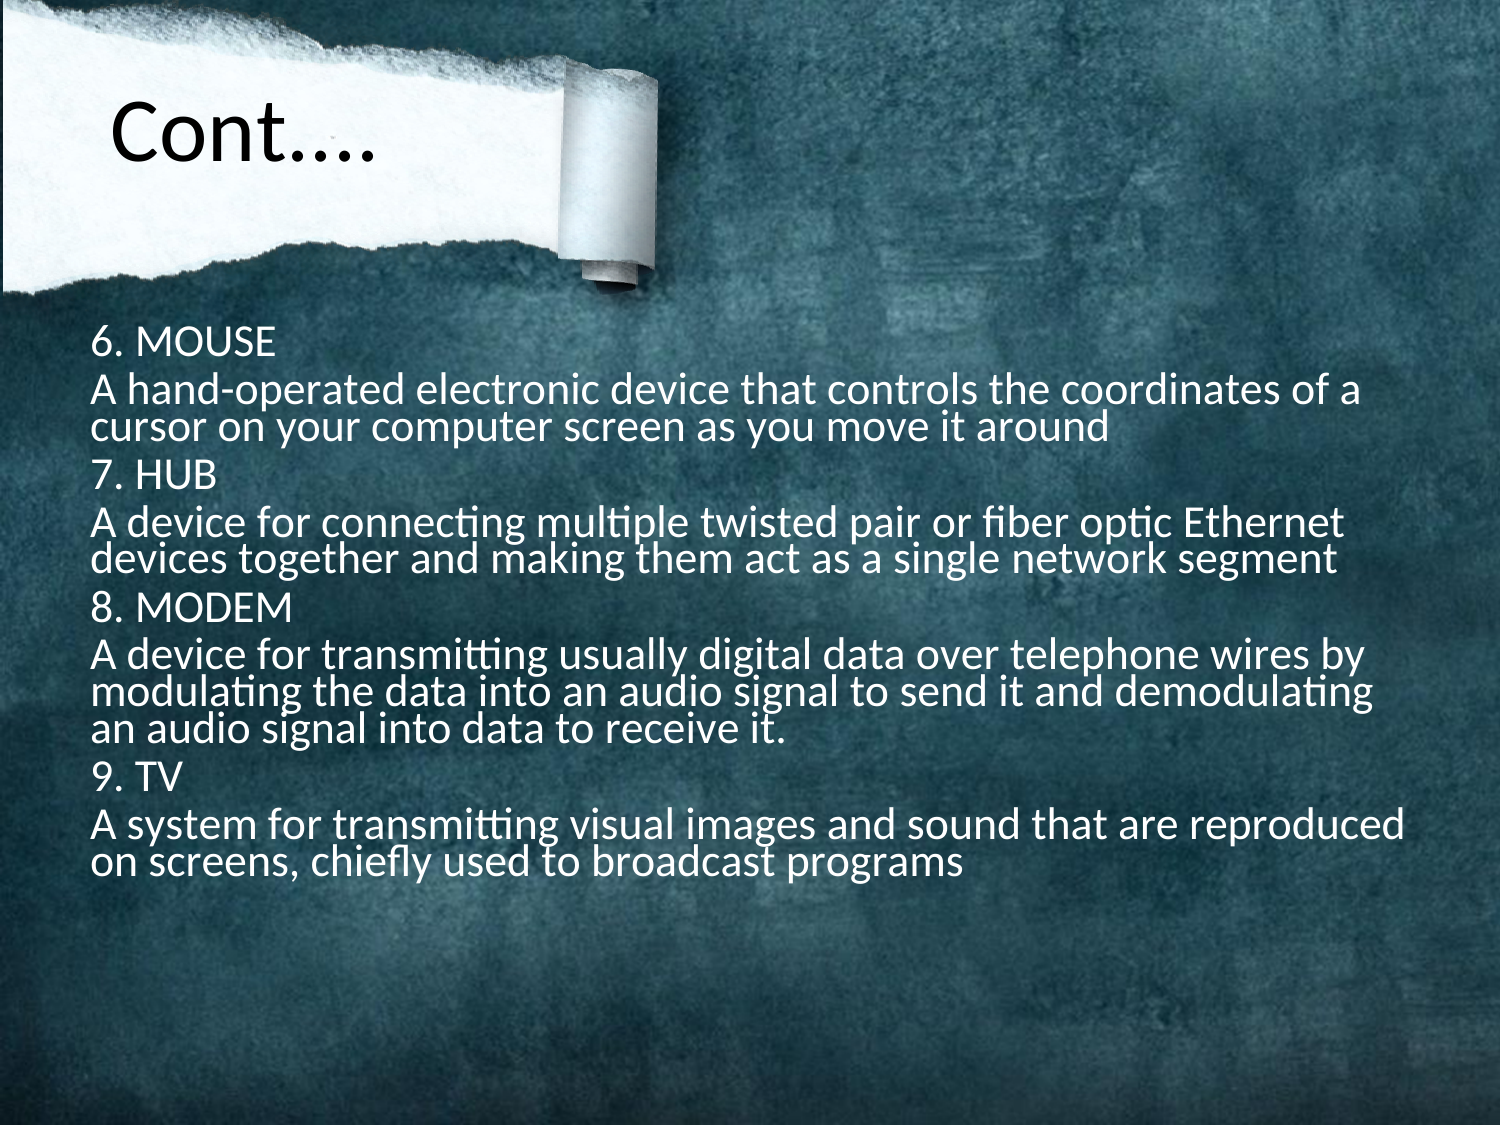

Cont....
# 6. MOUSE
A hand-operated electronic device that controls the coordinates of a cursor on your computer screen as you move it around
7. HUB
A device for connecting multiple twisted pair or fiber optic Ethernet devices together and making them act as a single network segment
8. MODEM
A device for transmitting usually digital data over telephone wires by modulating the data into an audio signal to send it and demodulating an audio signal into data to receive it.
9. TV
A system for transmitting visual images and sound that are reproduced on screens, chiefly used to broadcast programs